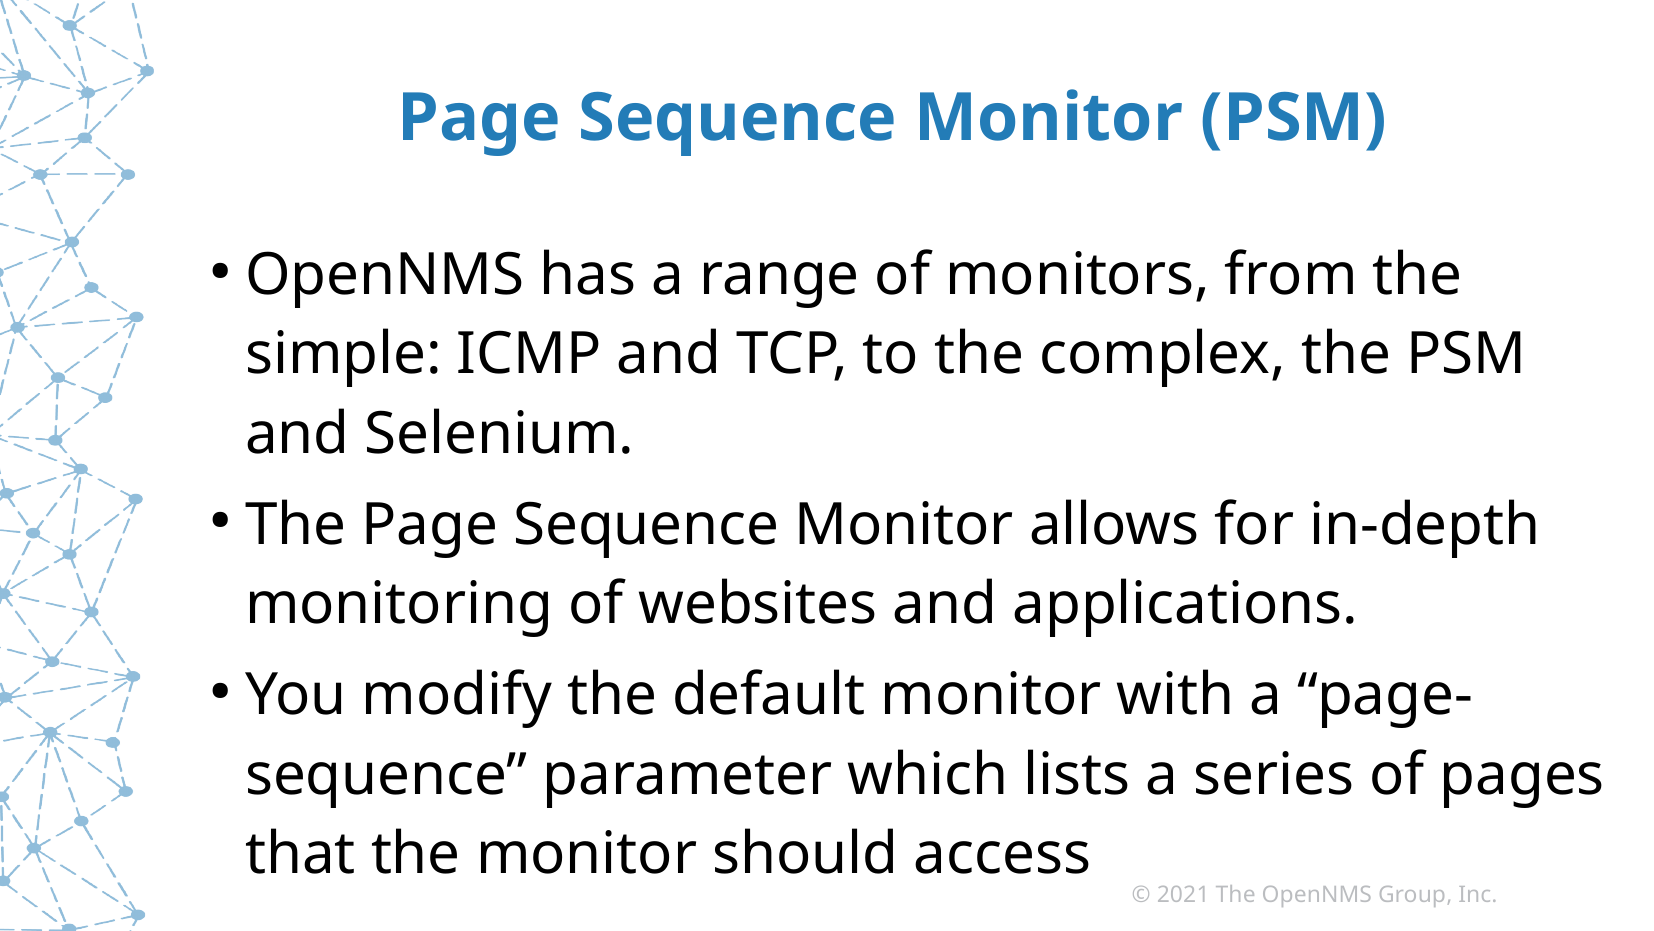

# Page Sequence Monitor (PSM)
OpenNMS has a range of monitors, from the simple: ICMP and TCP, to the complex, the PSM and Selenium.
The Page Sequence Monitor allows for in-depth monitoring of websites and applications.
You modify the default monitor with a “page-sequence” parameter which lists a series of pages that the monitor should access